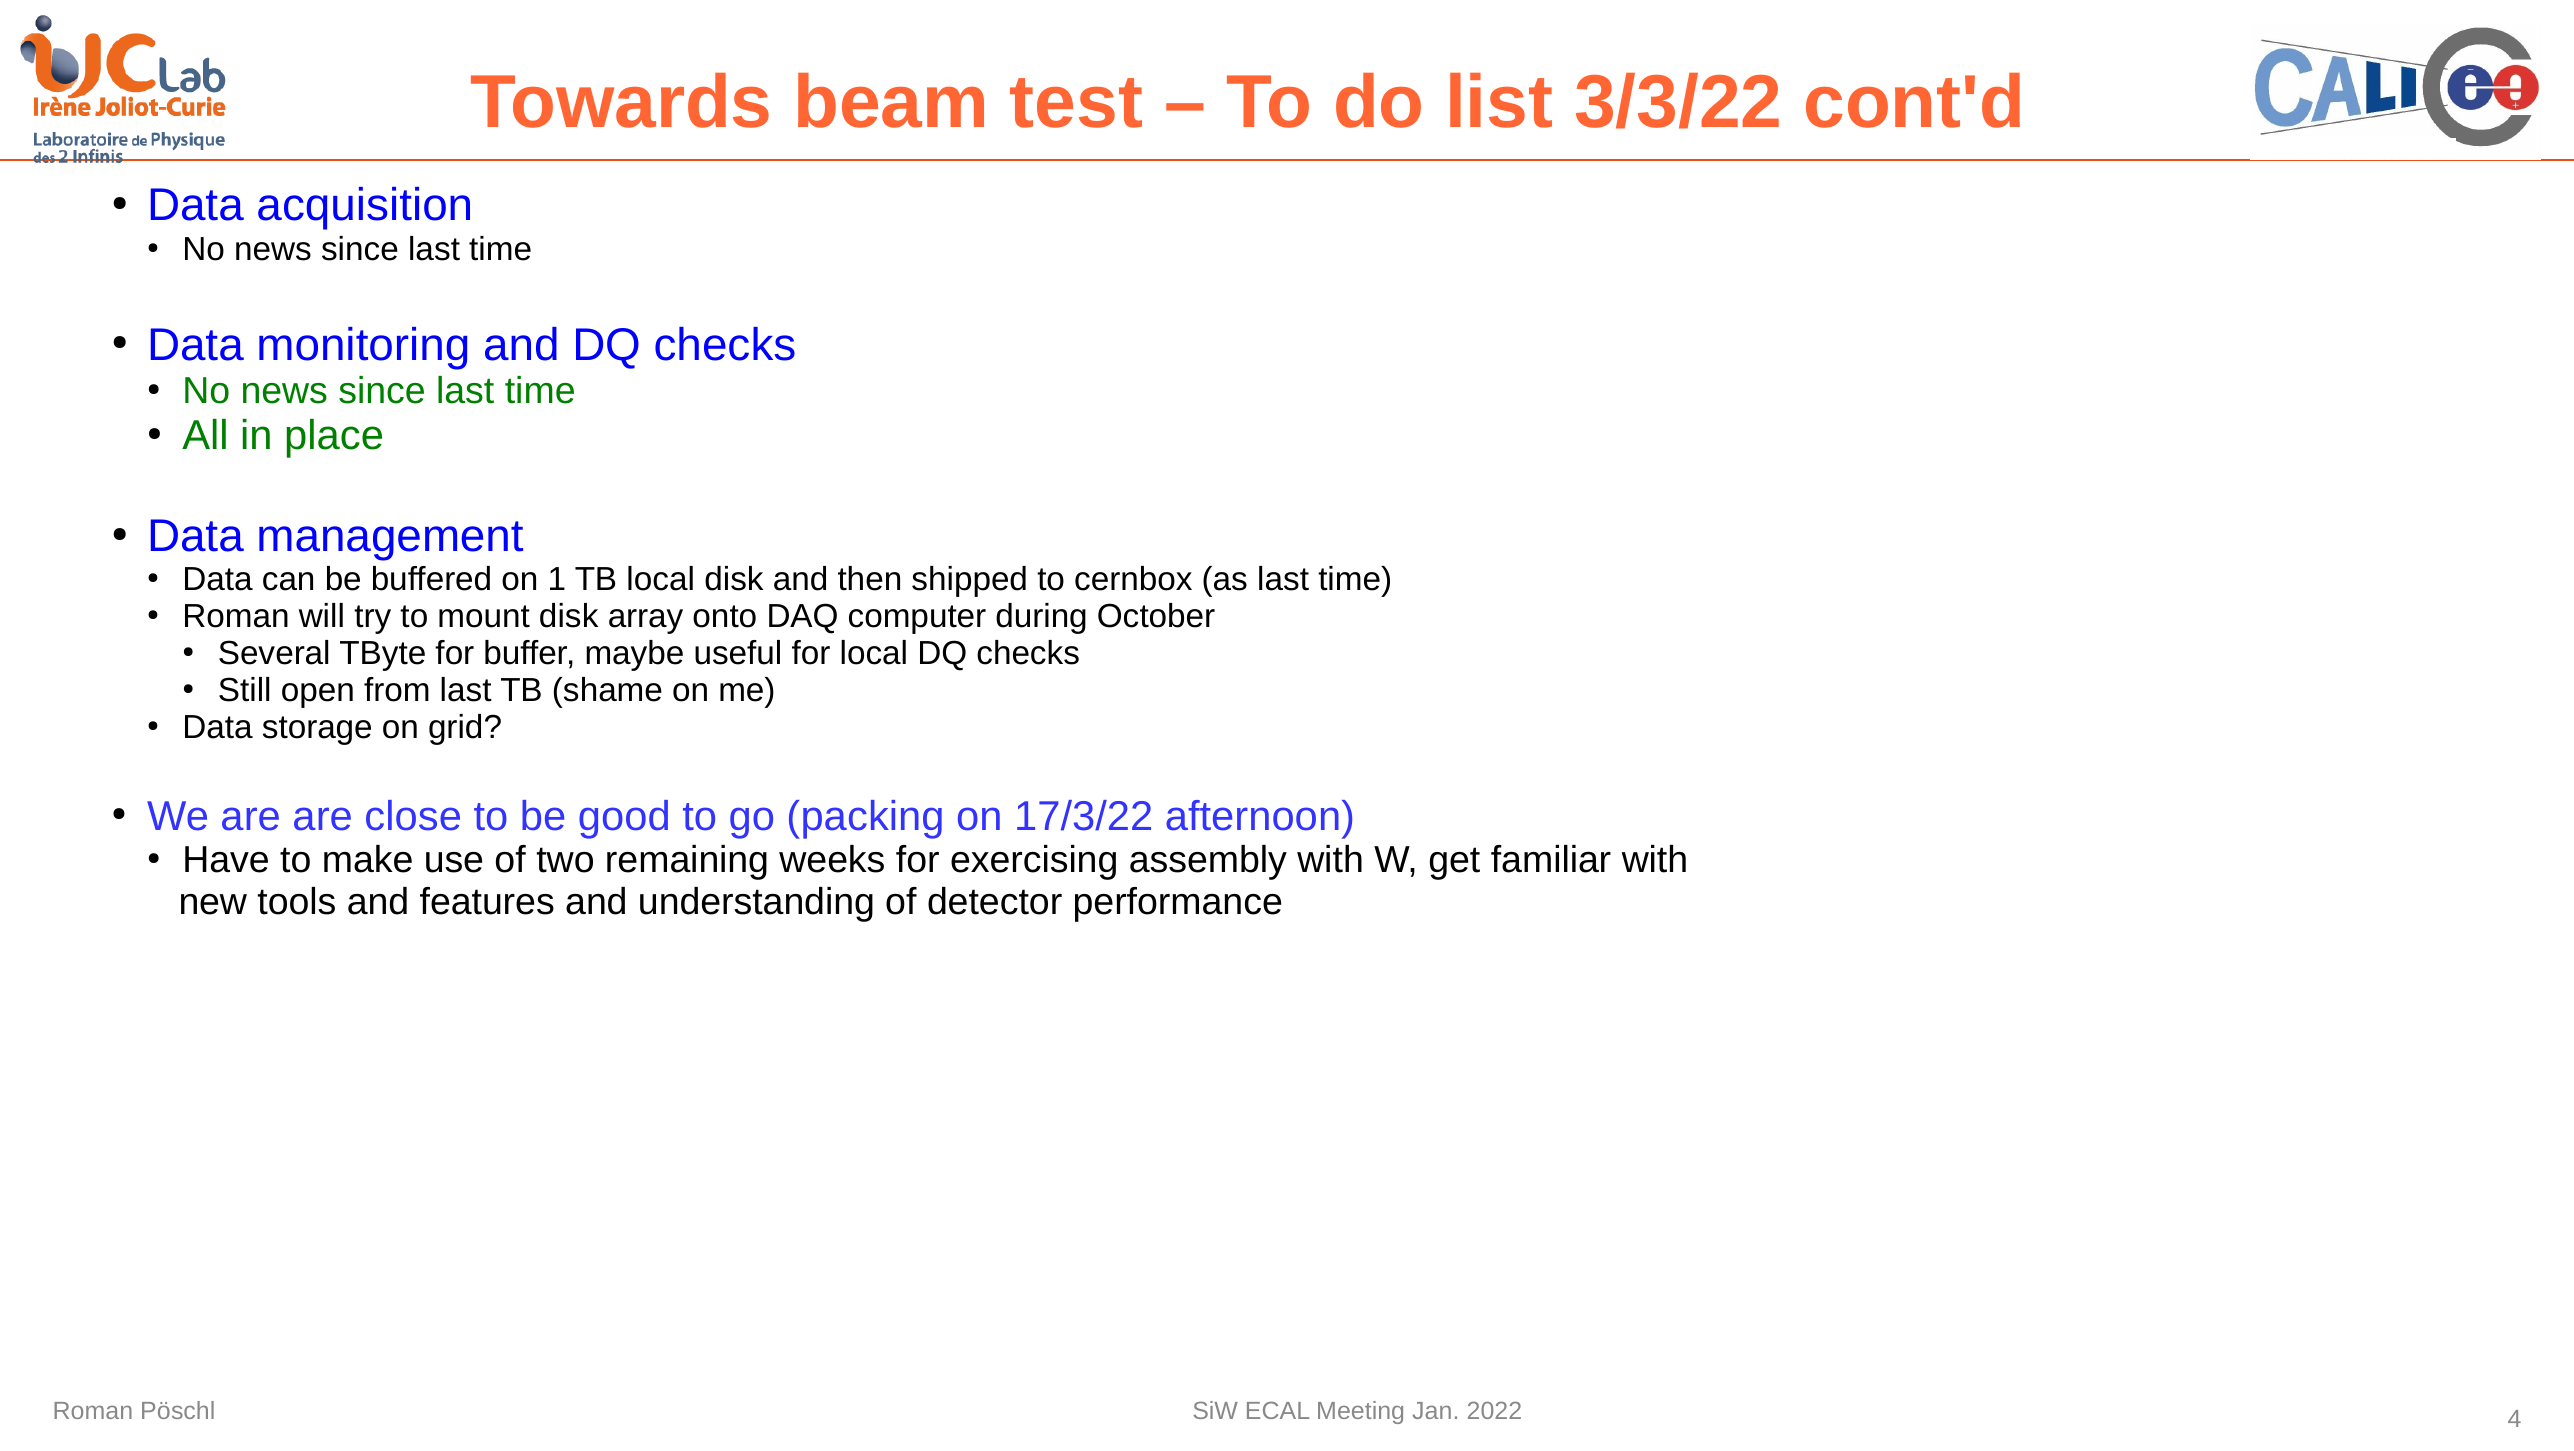

# Towards beam test – To do list 3/3/22 cont'd
Data acquisition
No news since last time
Data monitoring and DQ checks
No news since last time
All in place
Data management
Data can be buffered on 1 TB local disk and then shipped to cernbox (as last time)
Roman will try to mount disk array onto DAQ computer during October
Several TByte for buffer, maybe useful for local DQ checks
Still open from last TB (shame on me)
Data storage on grid?
We are are close to be good to go (packing on 17/3/22 afternoon)
Have to make use of two remaining weeks for exercising assembly with W, get familiar with
 new tools and features and understanding of detector performance